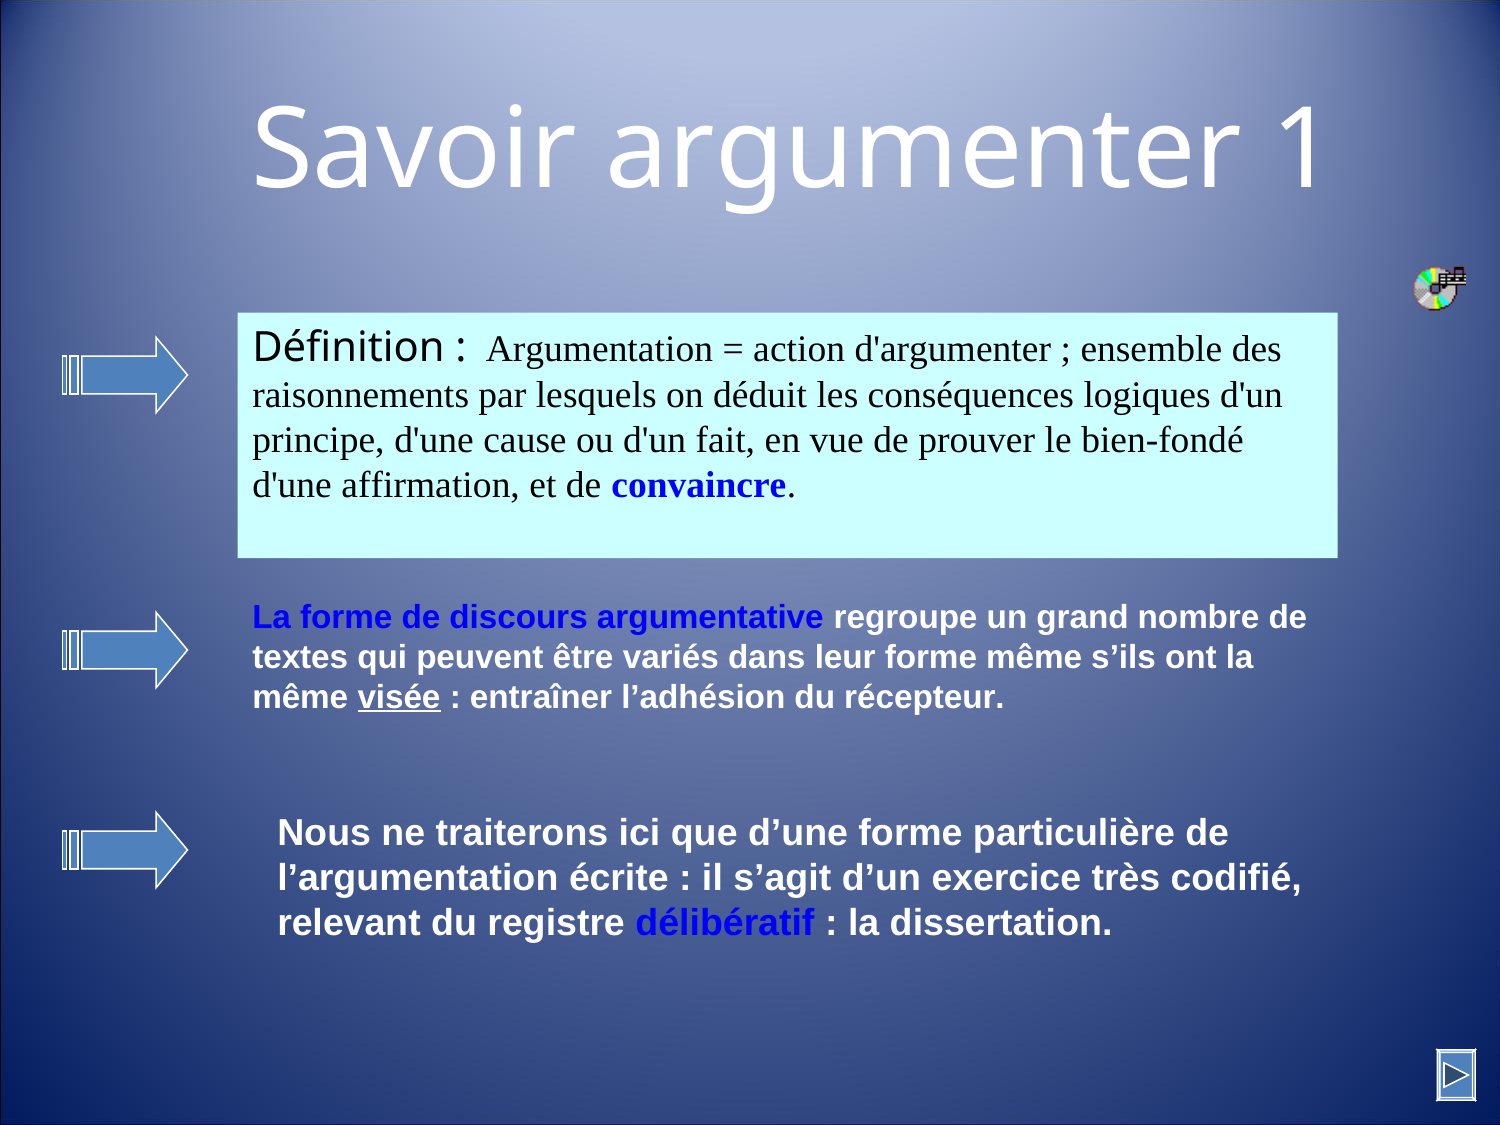

# Savoir argumenter 1
Définition : Argumentation = action d'argumenter ; ensemble des raisonnements par lesquels on déduit les conséquences logiques d'un principe, d'une cause ou d'un fait, en vue de prouver le bien-fondé d'une affirmation, et de convaincre.
La forme de discours argumentative regroupe un grand nombre de textes qui peuvent être variés dans leur forme même s’ils ont la même visée : entraîner l’adhésion du récepteur.
Nous ne traiterons ici que d’une forme particulière de l’argumentation écrite : il s’agit d’un exercice très codifié, relevant du registre délibératif : la dissertation.